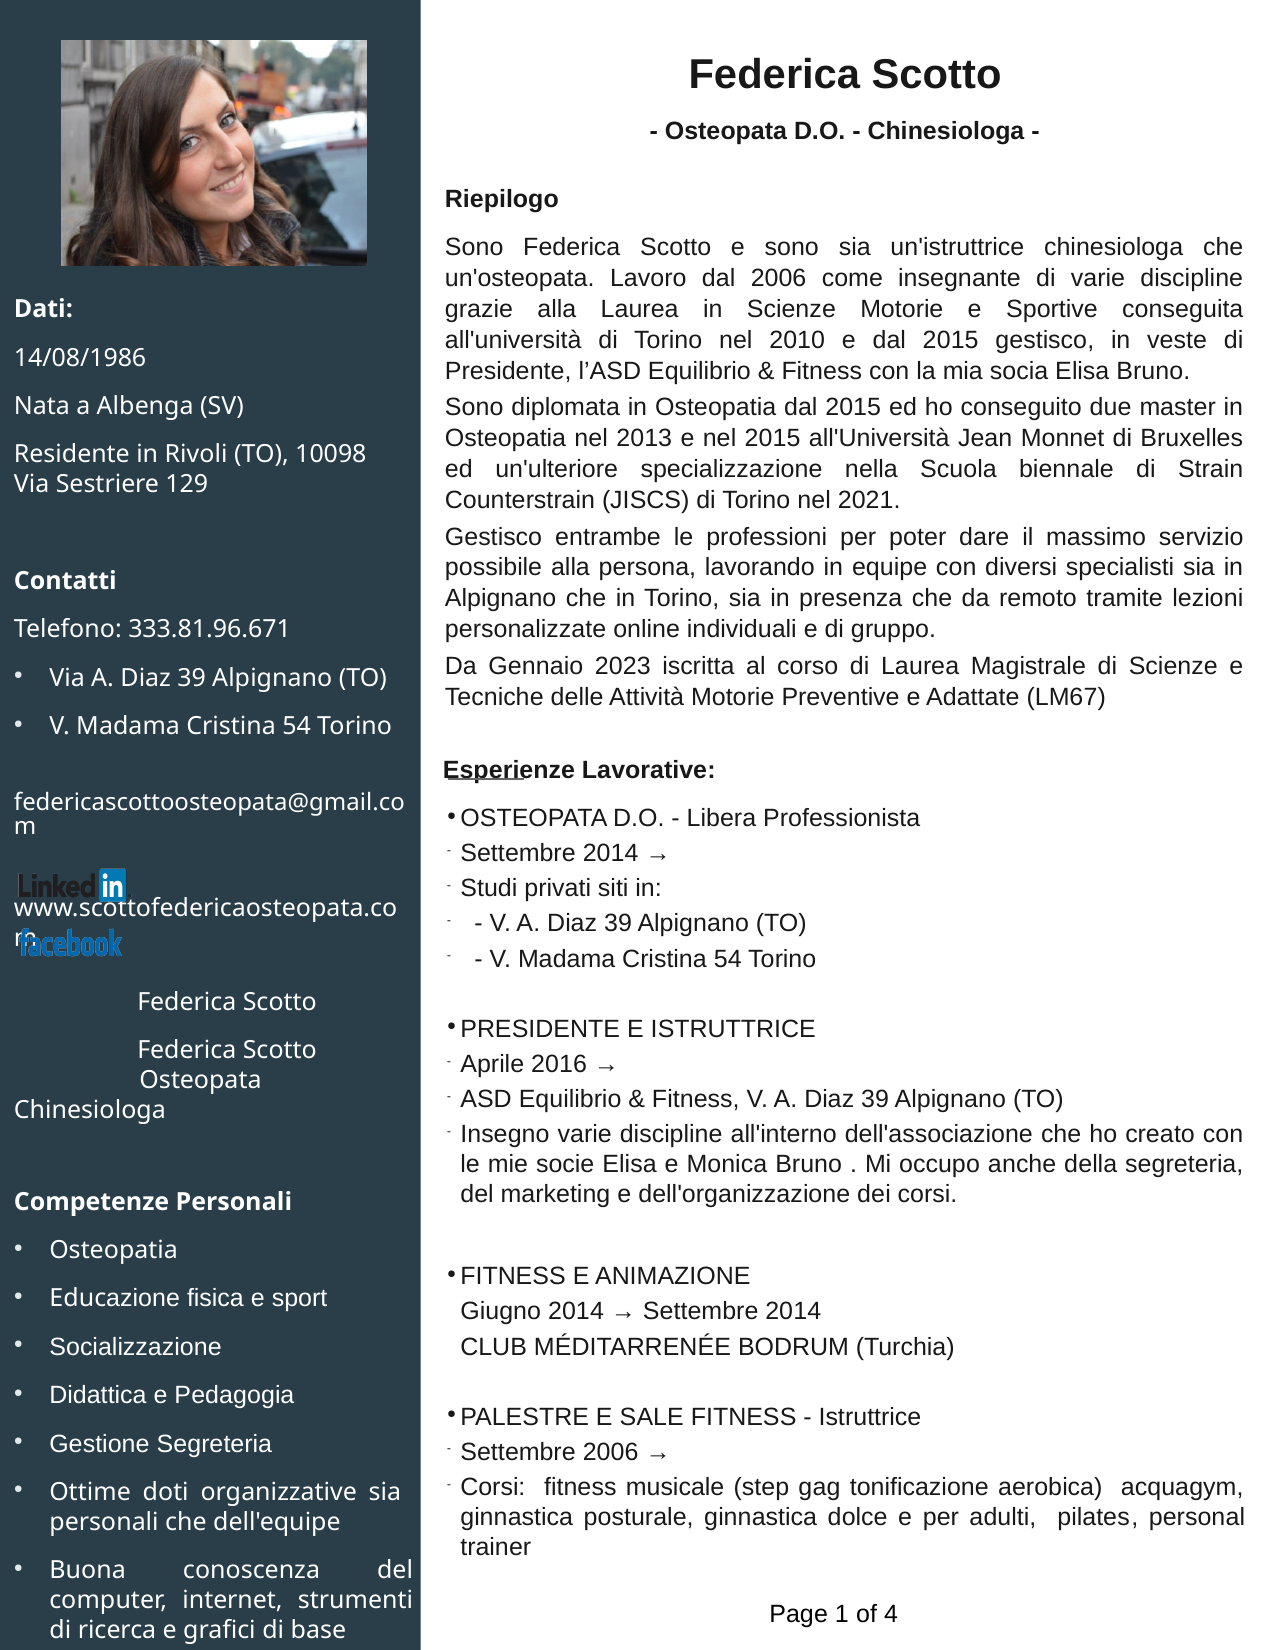

Federica Scotto
- Osteopata D.O. - Chinesiologa -
Riepilogo
Sono Federica Scotto e sono sia un'istruttrice chinesiologa che un'osteopata. Lavoro dal 2006 come insegnante di varie discipline grazie alla Laurea in Scienze Motorie e Sportive conseguita all'università di Torino nel 2010 e dal 2015 gestisco, in veste di Presidente, l’ASD Equilibrio & Fitness con la mia socia Elisa Bruno.
Sono diplomata in Osteopatia dal 2015 ed ho conseguito due master in Osteopatia nel 2013 e nel 2015 all'Università Jean Monnet di Bruxelles ed un'ulteriore specializzazione nella Scuola biennale di Strain Counterstrain (JISCS) di Torino nel 2021.
Gestisco entrambe le professioni per poter dare il massimo servizio possibile alla persona, lavorando in equipe con diversi specialisti sia in Alpignano che in Torino, sia in presenza che da remoto tramite lezioni personalizzate online individuali e di gruppo.
Da Gennaio 2023 iscritta al corso di Laurea Magistrale di Scienze e Tecniche delle Attività Motorie Preventive e Adattate (LM67)
Esperienze Lavorative:
OSTEOPATA D.O. - Libera Professionista
Settembre 2014 →
Studi privati siti in:
 - V. A. Diaz 39 Alpignano (TO)
 - V. Madama Cristina 54 Torino
PRESIDENTE E ISTRUTTRICE
Aprile 2016 →
ASD Equilibrio & Fitness, V. A. Diaz 39 Alpignano (TO)
Insegno varie discipline all'interno dell'associazione che ho creato con le mie socie Elisa e Monica Bruno . Mi occupo anche della segreteria, del marketing e dell'organizzazione dei corsi.
FITNESS E ANIMAZIONE
Giugno 2014 → Settembre 2014
CLUB MÉDITARRENÉE BODRUM (Turchia)
PALESTRE E SALE FITNESS - Istruttrice
Settembre 2006 →
Corsi: fitness musicale (step gag tonificazione aerobica) acquagym, ginnastica posturale, ginnastica dolce e per adulti, pilates, personal trainer
Dati:
14/08/1986
Nata a Albenga (SV)
Residente in Rivoli (TO), 10098 Via Sestriere 129
Contatti
Telefono: 333.81.96.671
Via A. Diaz 39 Alpignano (TO)
V. Madama Cristina 54 Torino
 federicascottoosteopata@gmail.com
 www.scottofedericaosteopata.com
 Federica Scotto
 Federica Scotto 		 Osteopata Chinesiologa
Competenze Personali
Osteopatia
Educazione fisica e sport
Socializzazione
Didattica e Pedagogia
Gestione Segreteria
Ottime doti organizzative sia personali che dell'equipe
Buona conoscenza del computer, internet, strumenti di ricerca e grafici di base
Ottima creatività con qualsiasi oggetto e con diversi materiali
Page of 4